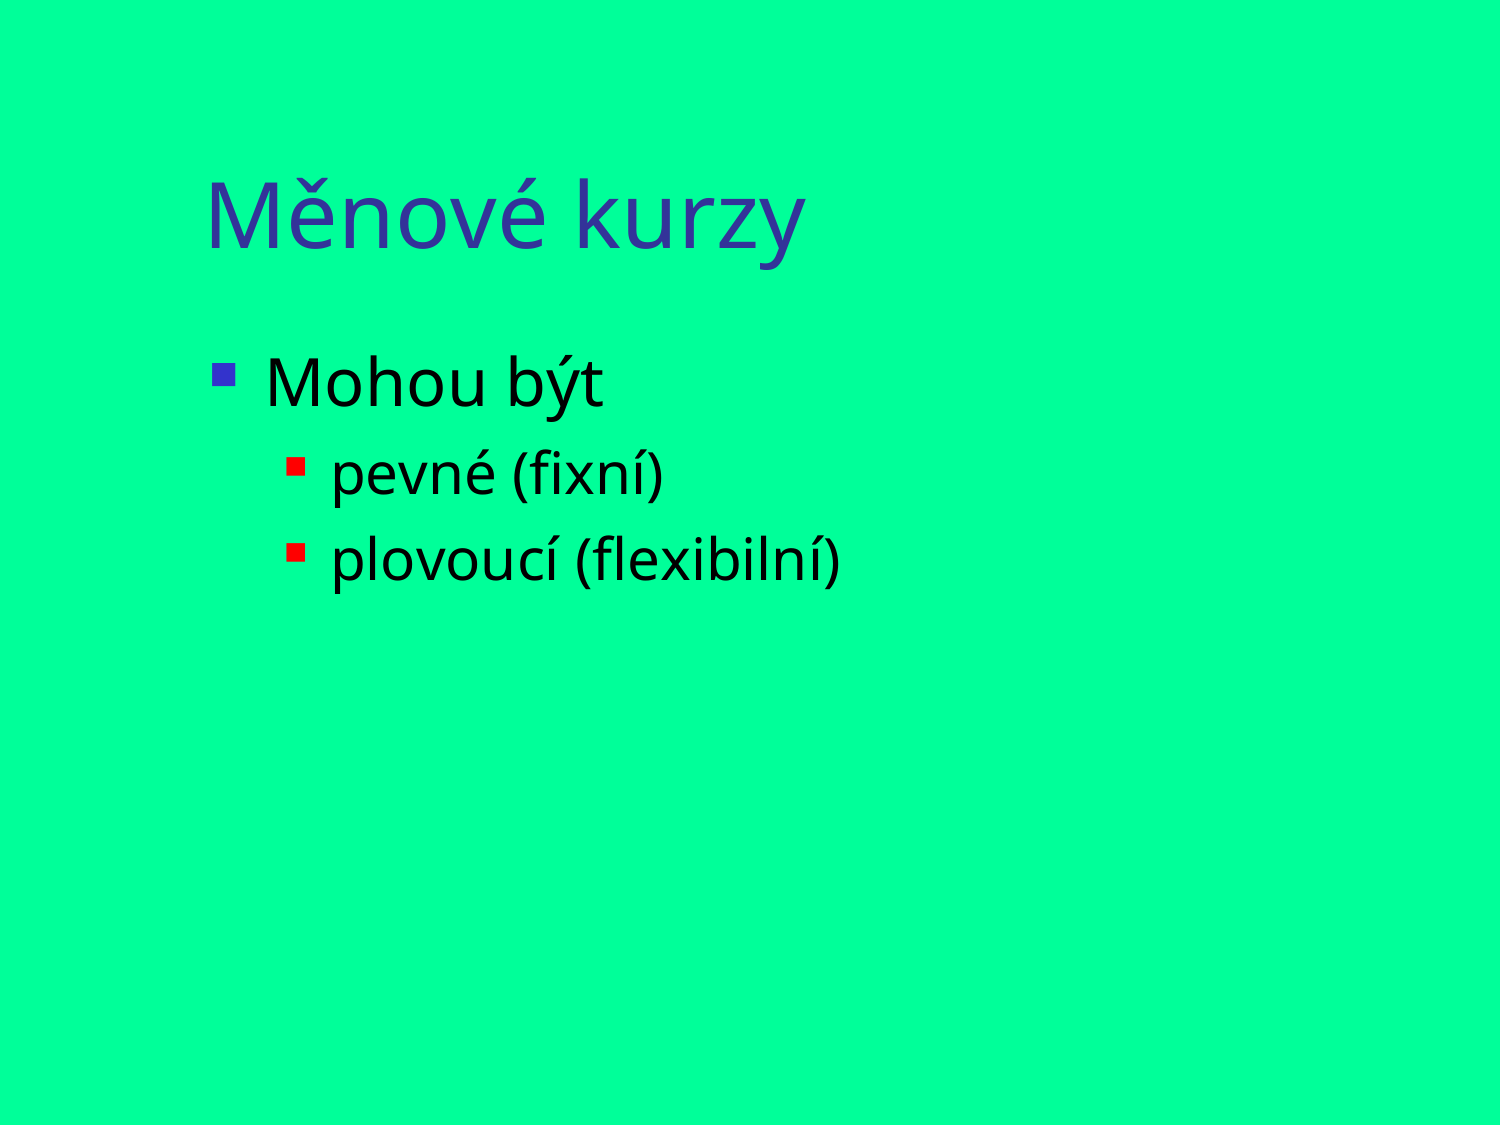

# Měnové kurzy
Mohou být
pevné (fixní)
plovoucí (flexibilní)